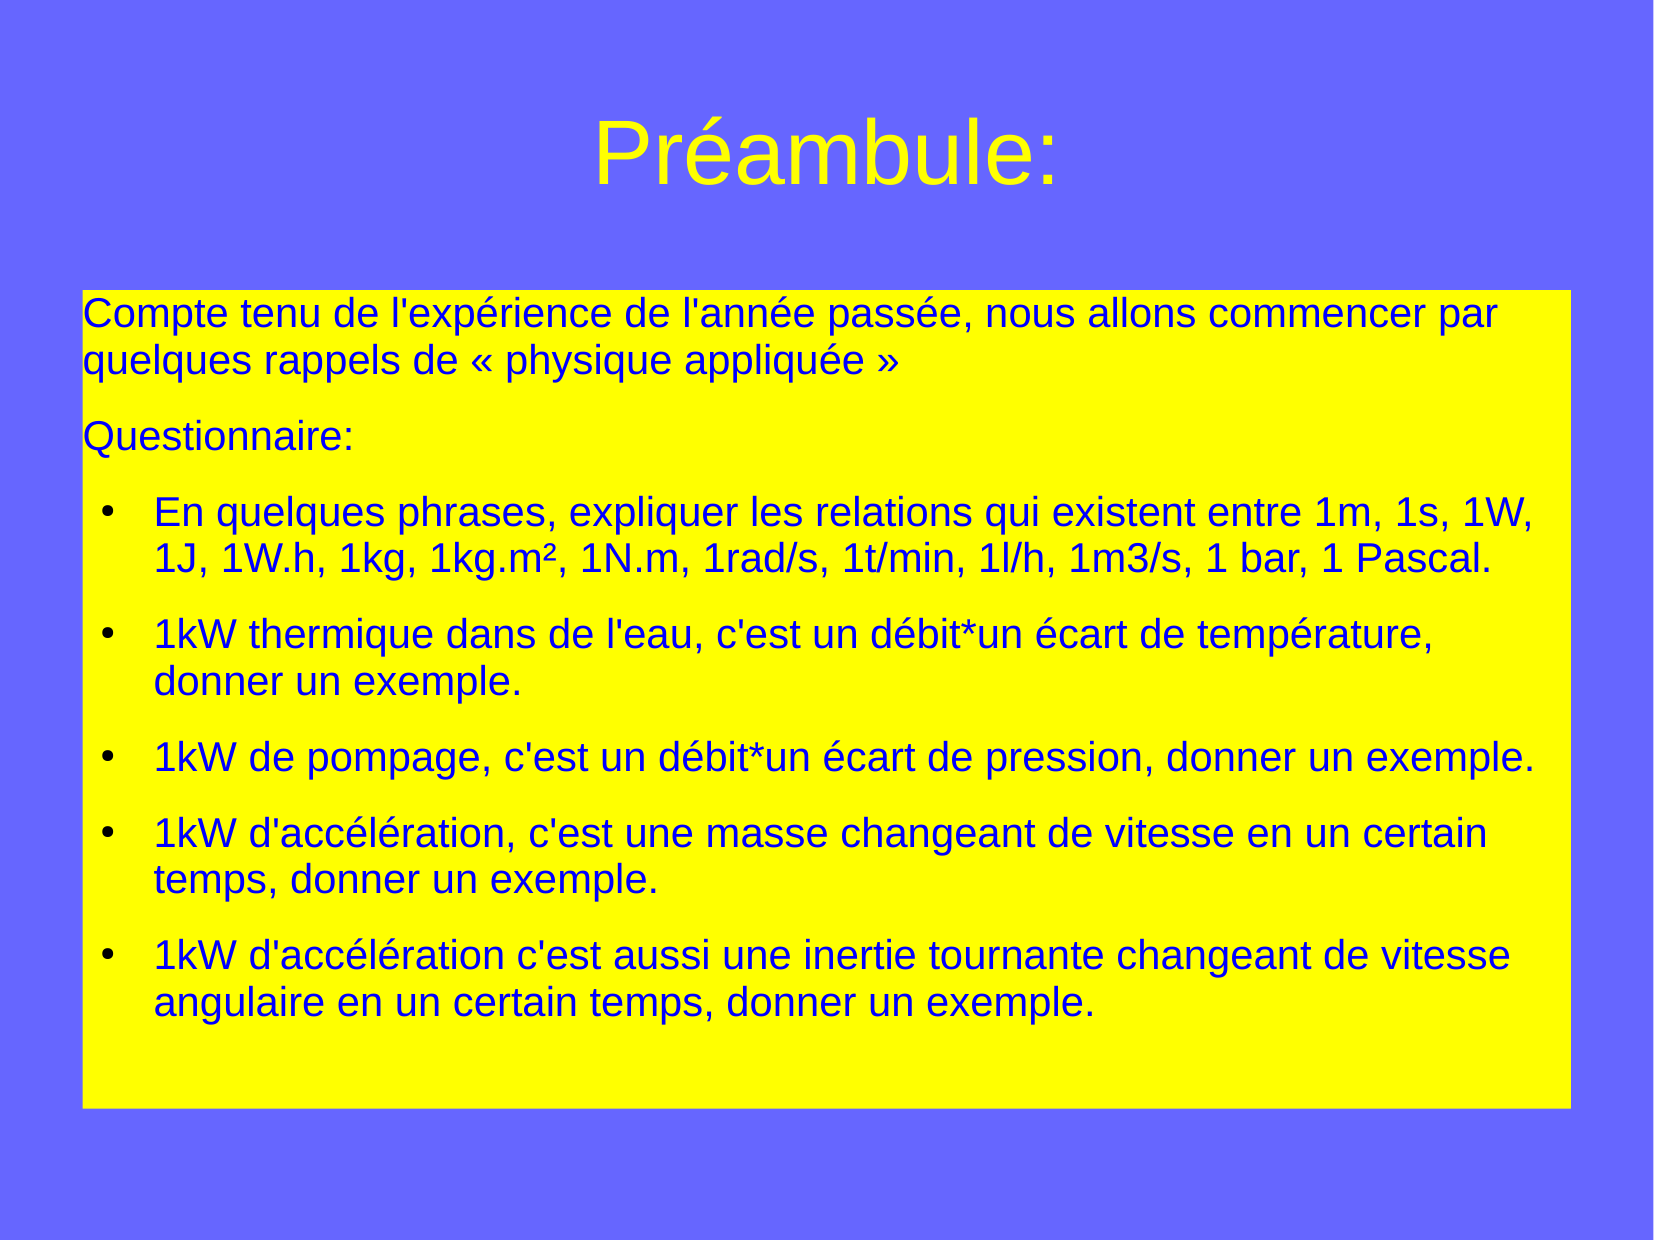

# Préambule:
Compte tenu de l'expérience de l'année passée, nous allons commencer par quelques rappels de « physique appliquée »
Questionnaire:
En quelques phrases, expliquer les relations qui existent entre 1m, 1s, 1W, 1J, 1W.h, 1kg, 1kg.m², 1N.m, 1rad/s, 1t/min, 1l/h, 1m3/s, 1 bar, 1 Pascal.
1kW thermique dans de l'eau, c'est un débit*un écart de température, donner un exemple.
1kW de pompage, c'est un débit*un écart de pression, donner un exemple.
1kW d'accélération, c'est une masse changeant de vitesse en un certain temps, donner un exemple.
1kW d'accélération c'est aussi une inertie tournante changeant de vitesse angulaire en un certain temps, donner un exemple.